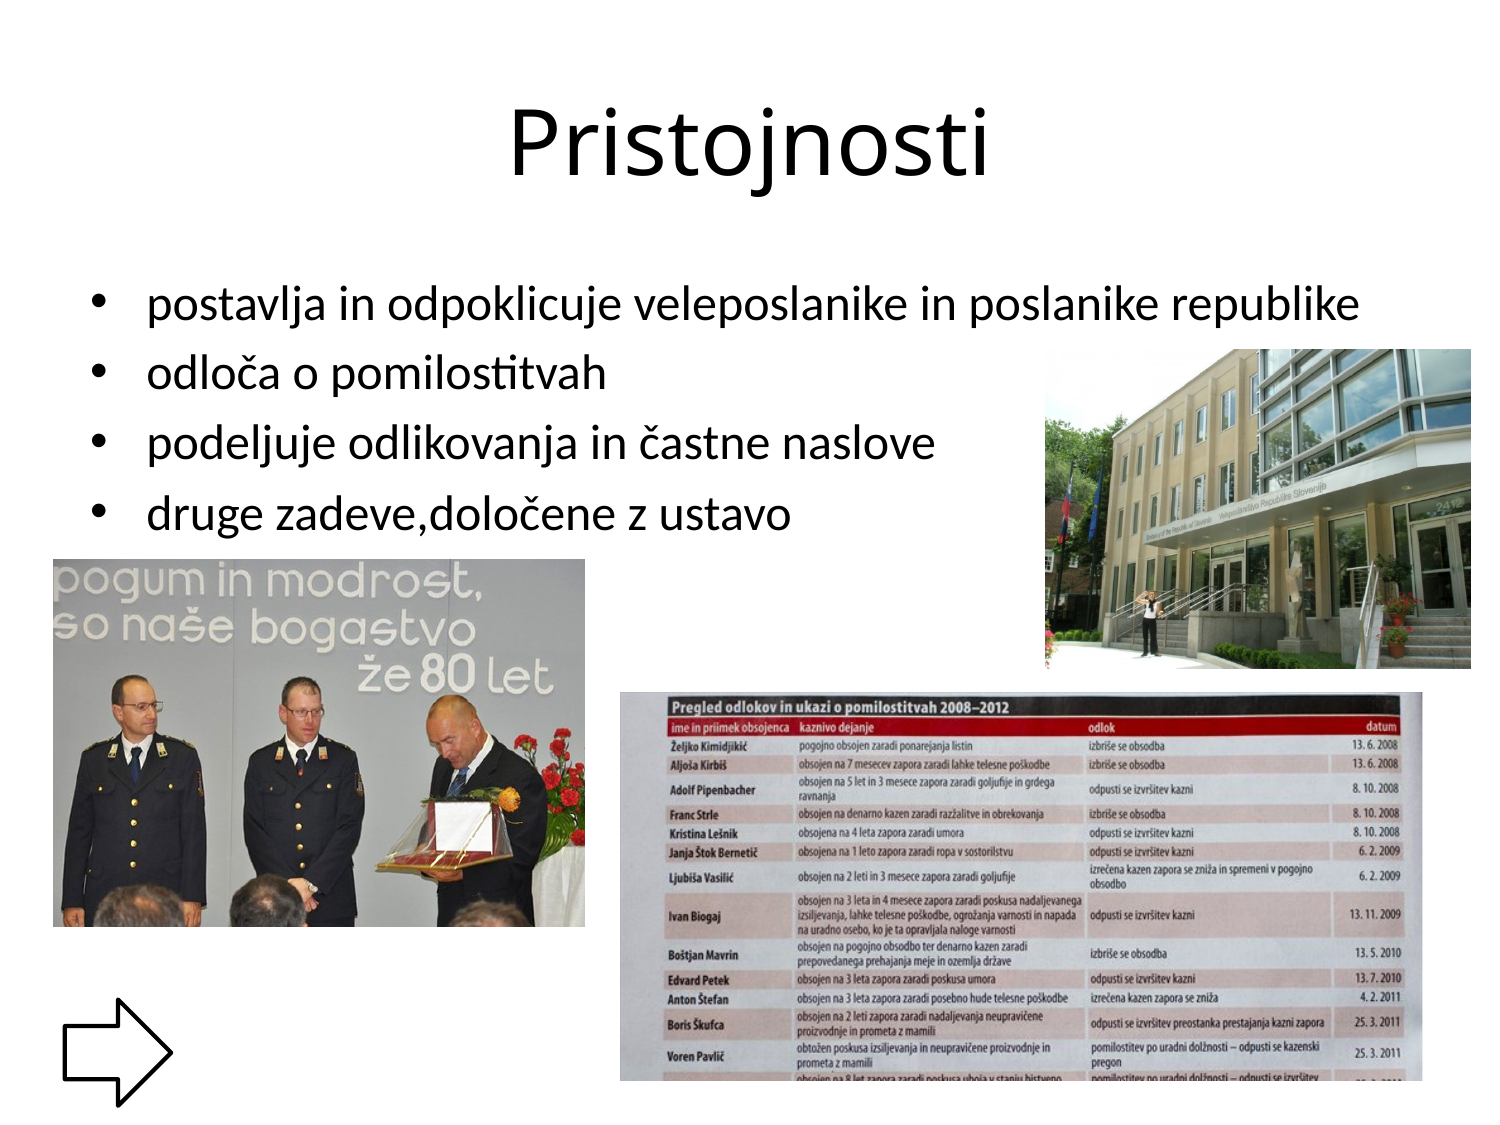

# Pristojnosti
postavlja in odpoklicuje veleposlanike in poslanike republike
odloča o pomilostitvah
podeljuje odlikovanja in častne naslove
druge zadeve,določene z ustavo